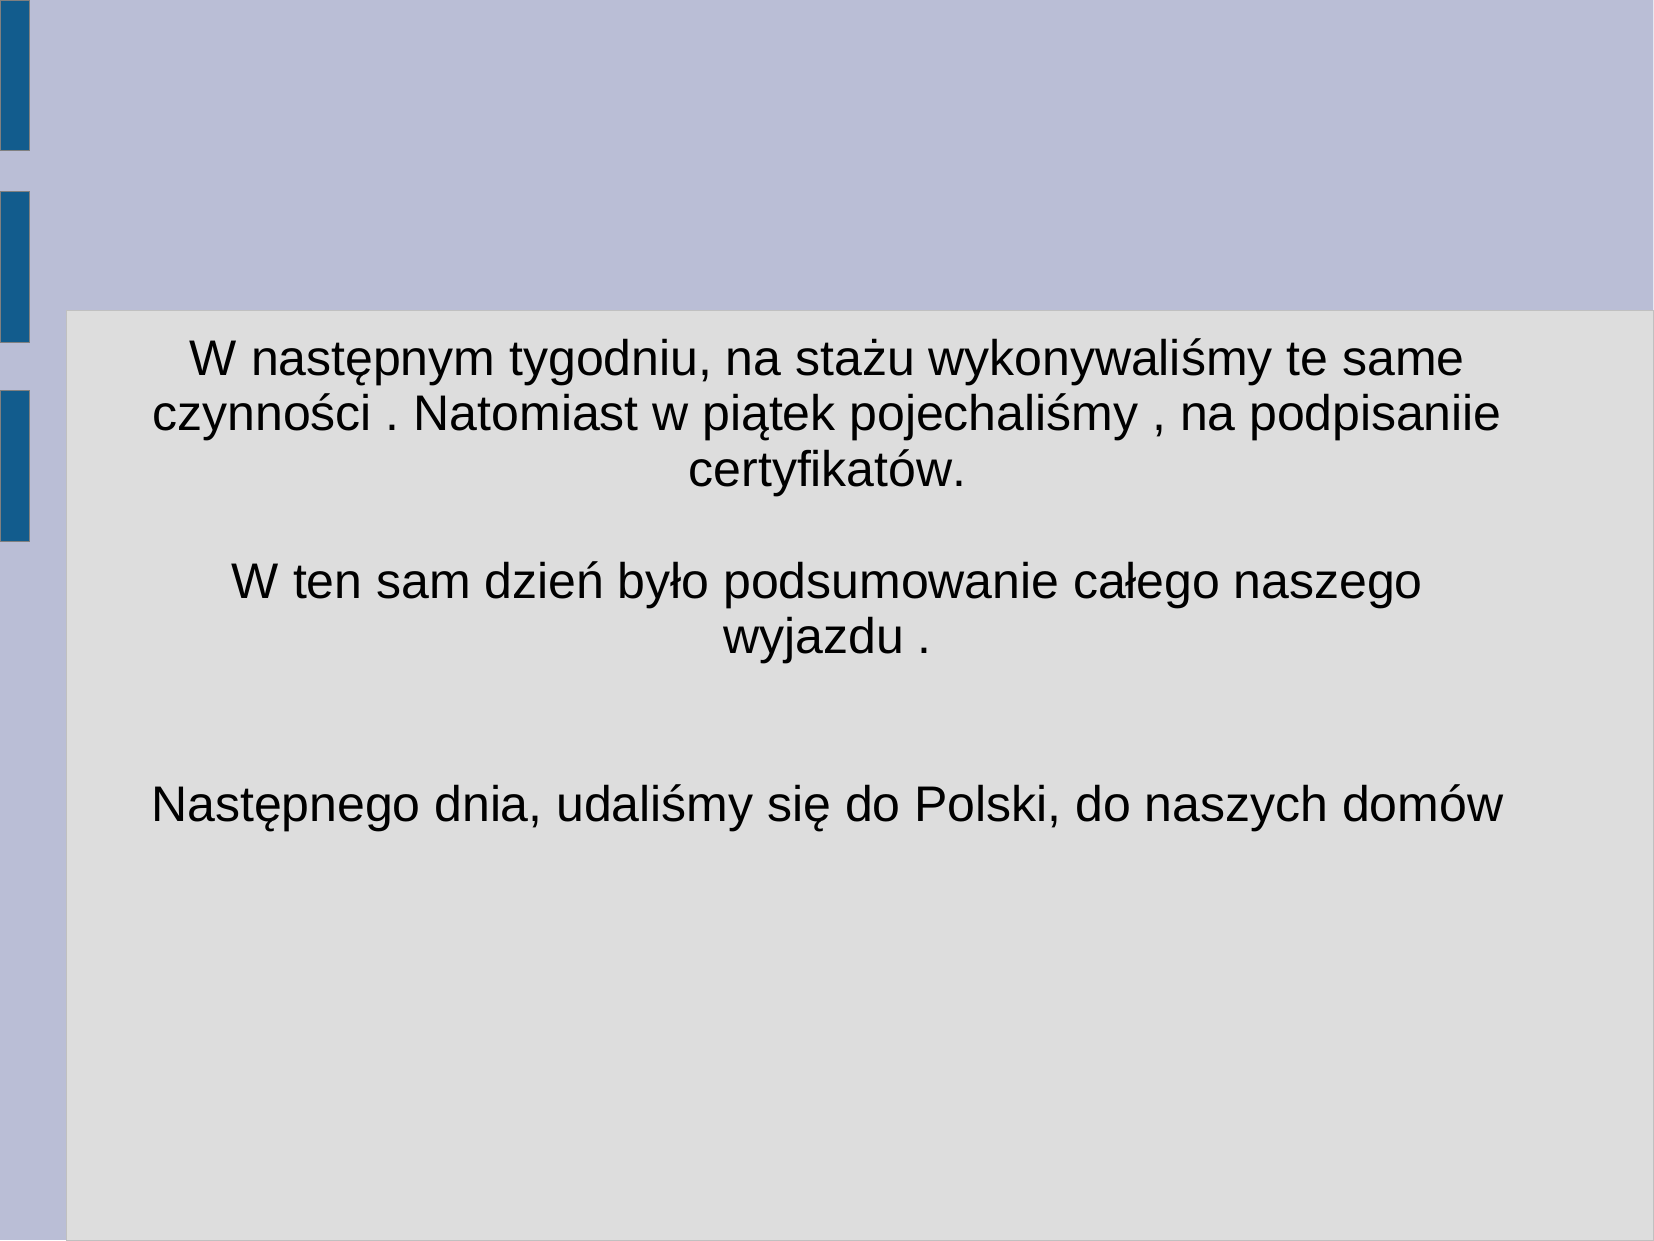

# W następnym tygodniu, na stażu wykonywaliśmy te same czynności . Natomiast w piątek pojechaliśmy , na podpisaniie certyfikatów.
W ten sam dzień było podsumowanie całego naszego wyjazdu .
Następnego dnia, udaliśmy się do Polski, do naszych domów